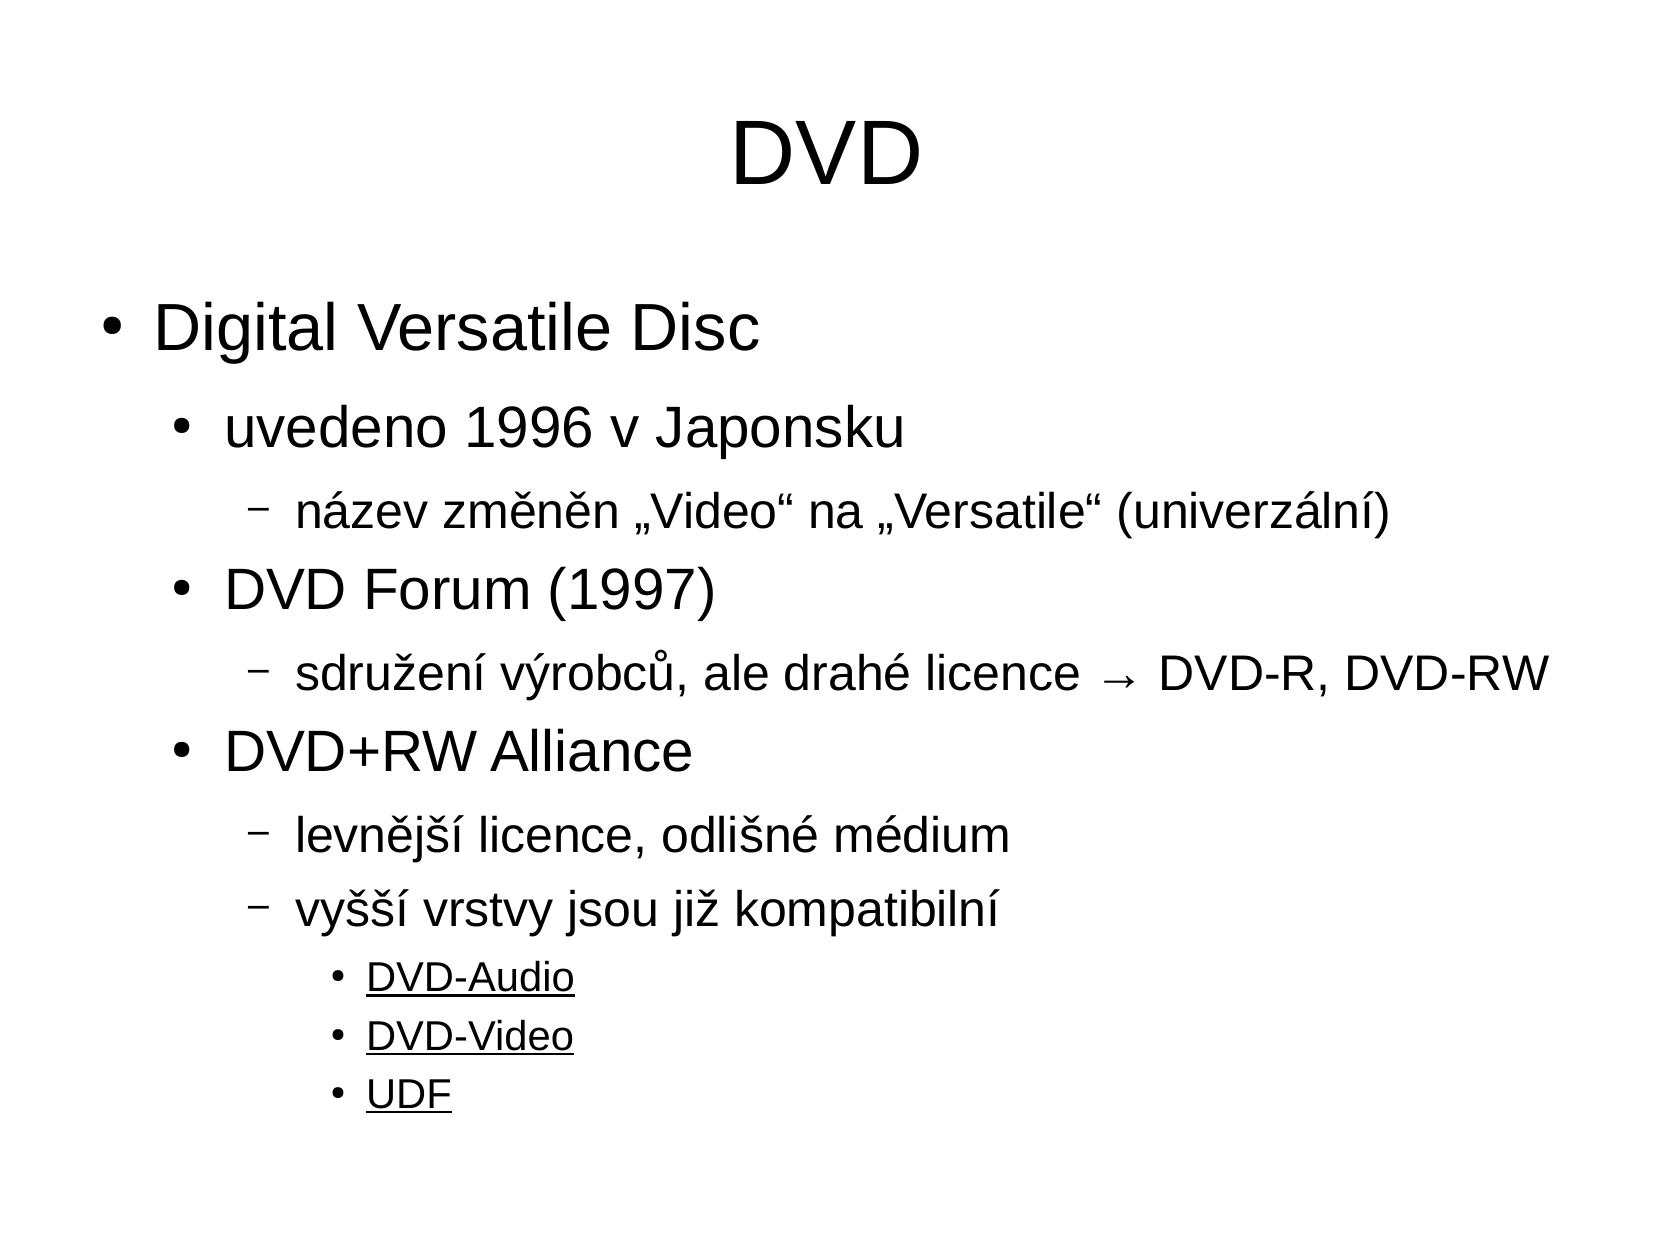

# DVD
Digital Versatile Disc
uvedeno 1996 v Japonsku
název změněn „Video“ na „Versatile“ (univerzální)
DVD Forum (1997)
sdružení výrobců, ale drahé licence → DVD-R, DVD-RW
DVD+RW Alliance
levnější licence, odlišné médium
vyšší vrstvy jsou již kompatibilní
DVD-Audio
DVD-Video
UDF